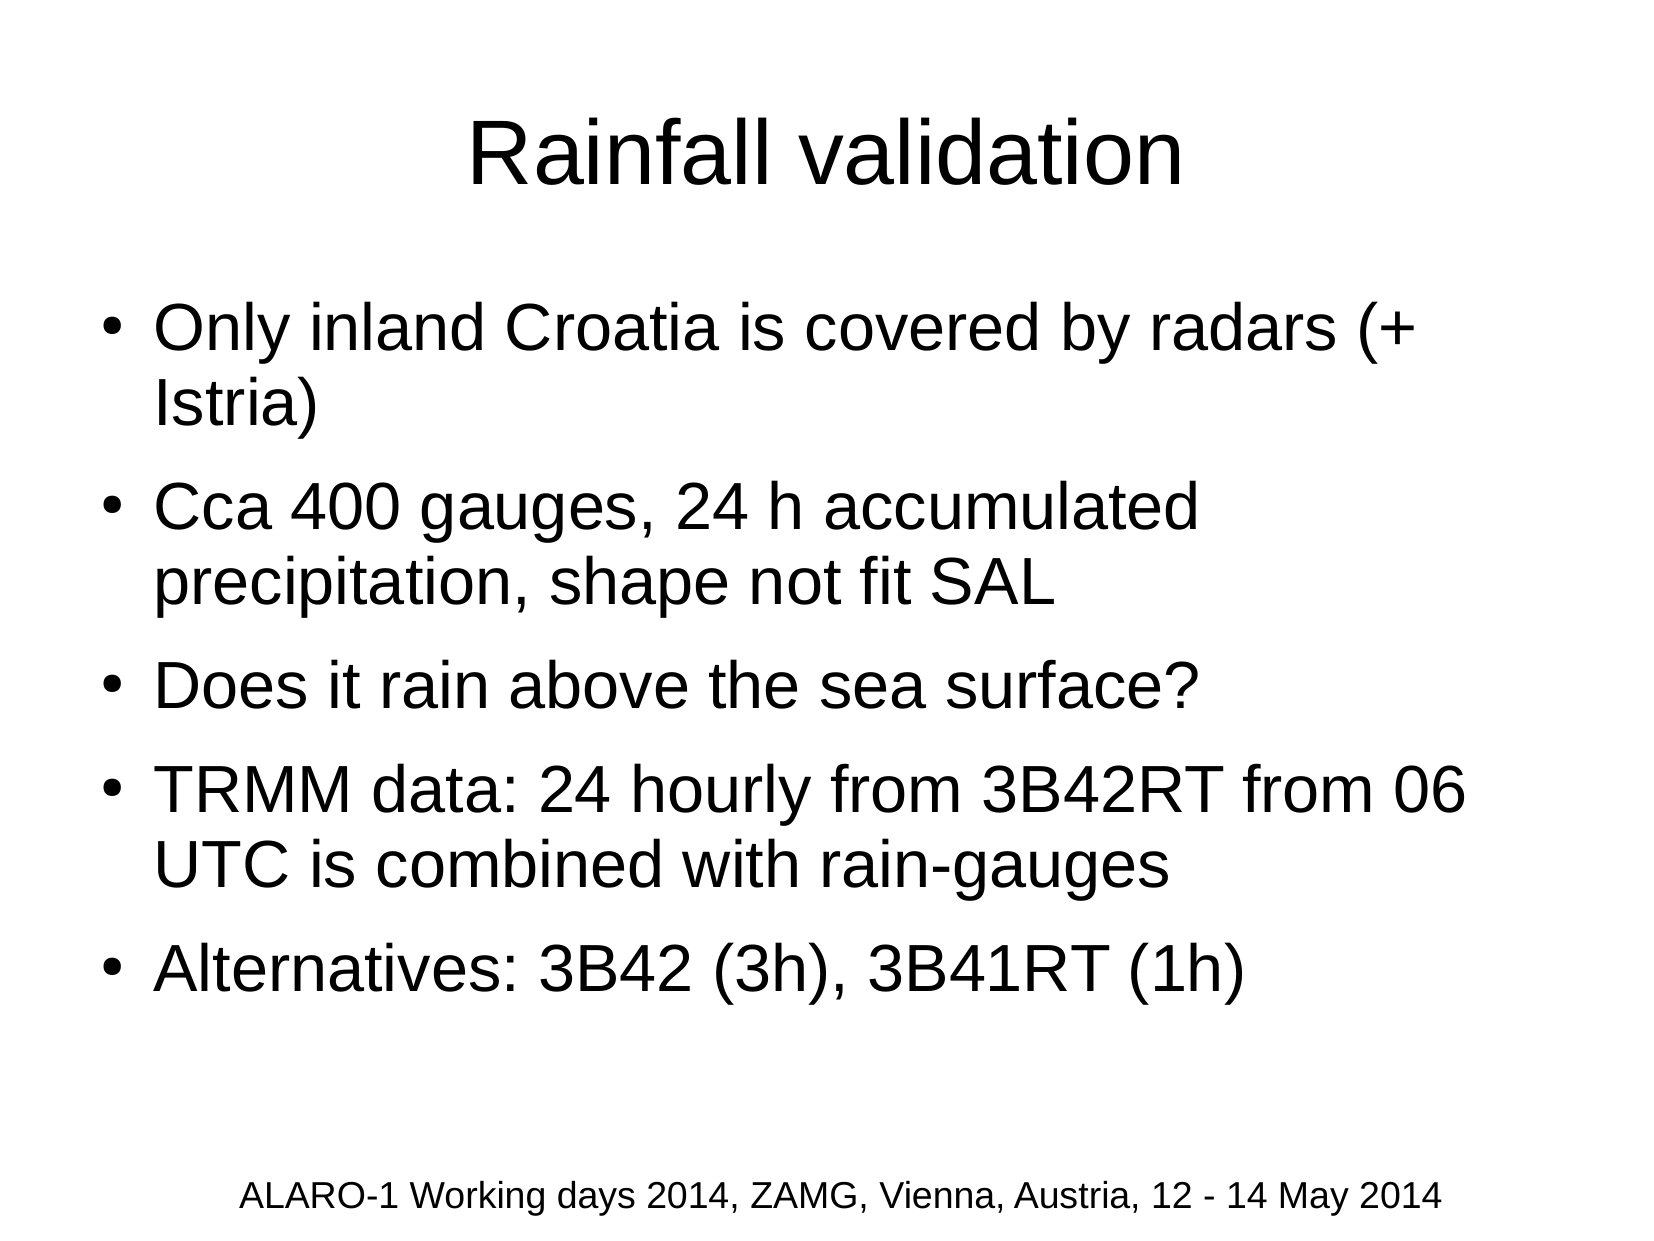

# Rainfall validation
Only inland Croatia is covered by radars (+ Istria)
Cca 400 gauges, 24 h accumulated precipitation, shape not fit SAL
Does it rain above the sea surface?
TRMM data: 24 hourly from 3B42RT from 06 UTC is combined with rain-gauges
Alternatives: 3B42 (3h), 3B41RT (1h)
ALARO-1 Working days 2014, ZAMG, Vienna, Austria, 12 - 14 May 2014